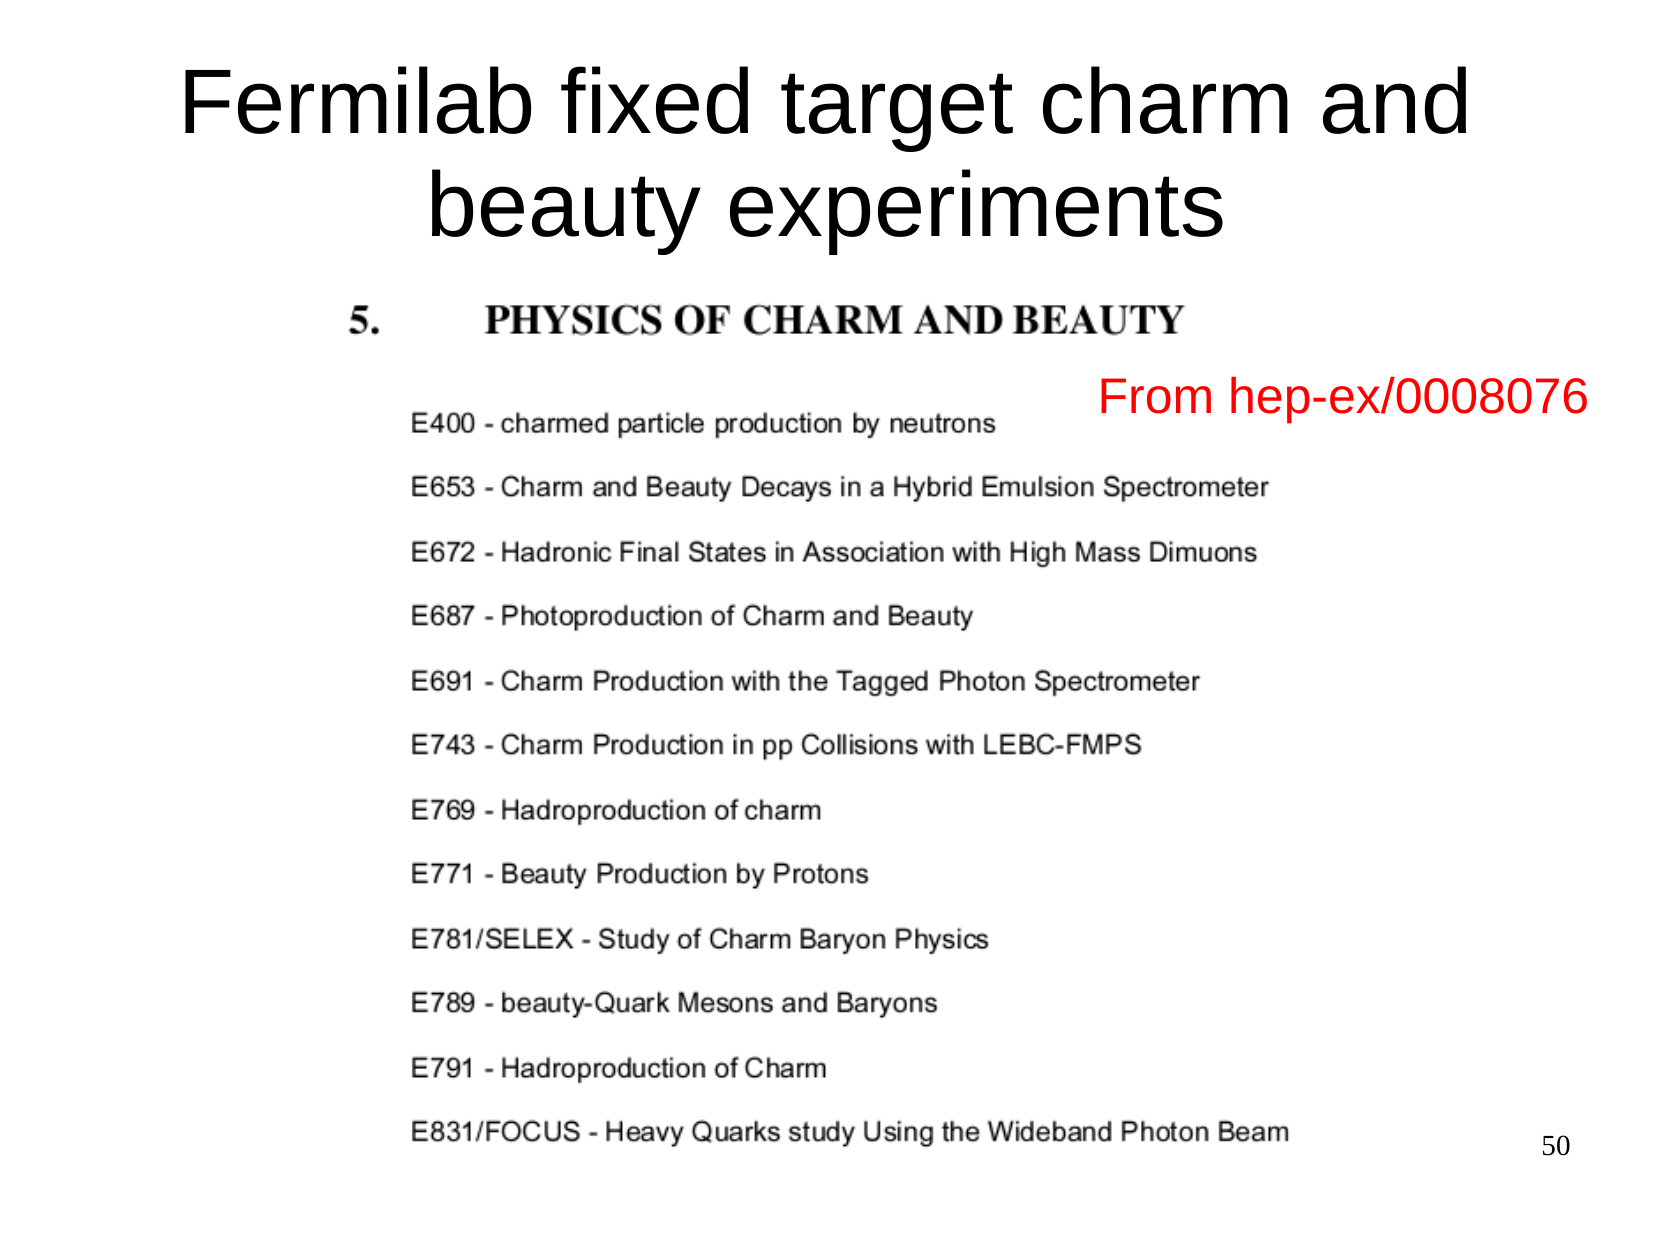

# Fermilab fixed target charm and beauty experiments
From hep-ex/0008076
50